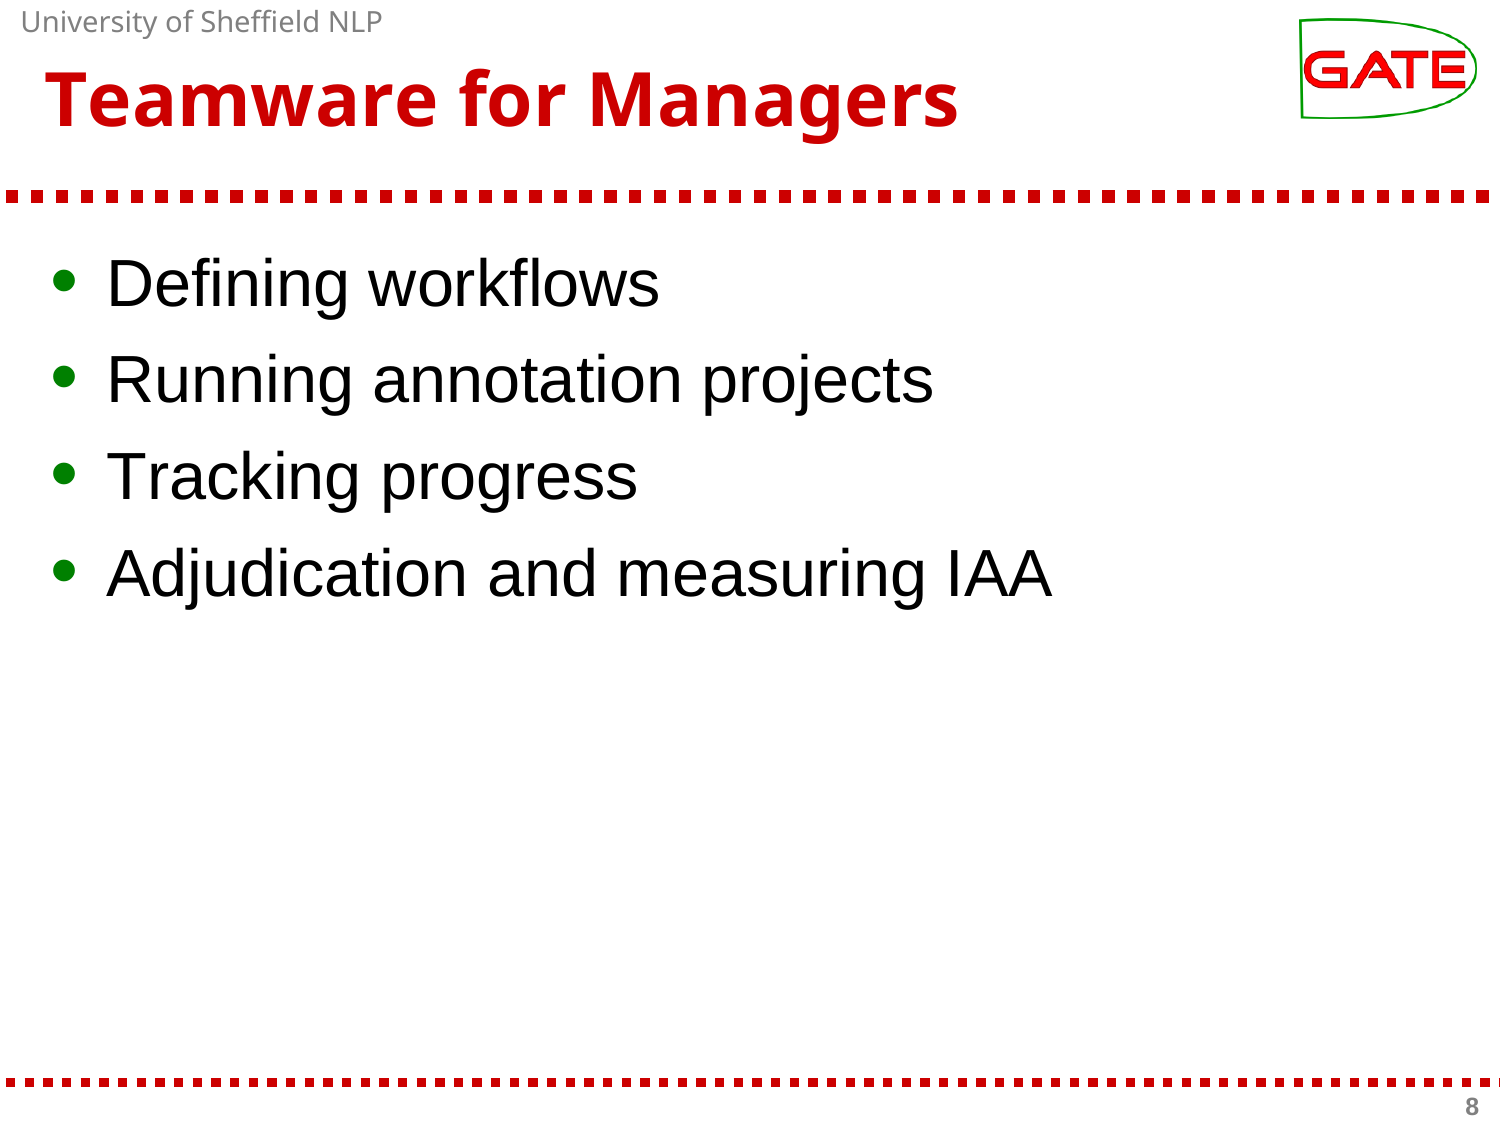

# Teamware for Managers
Defining workflows
Running annotation projects
Tracking progress
Adjudication and measuring IAA